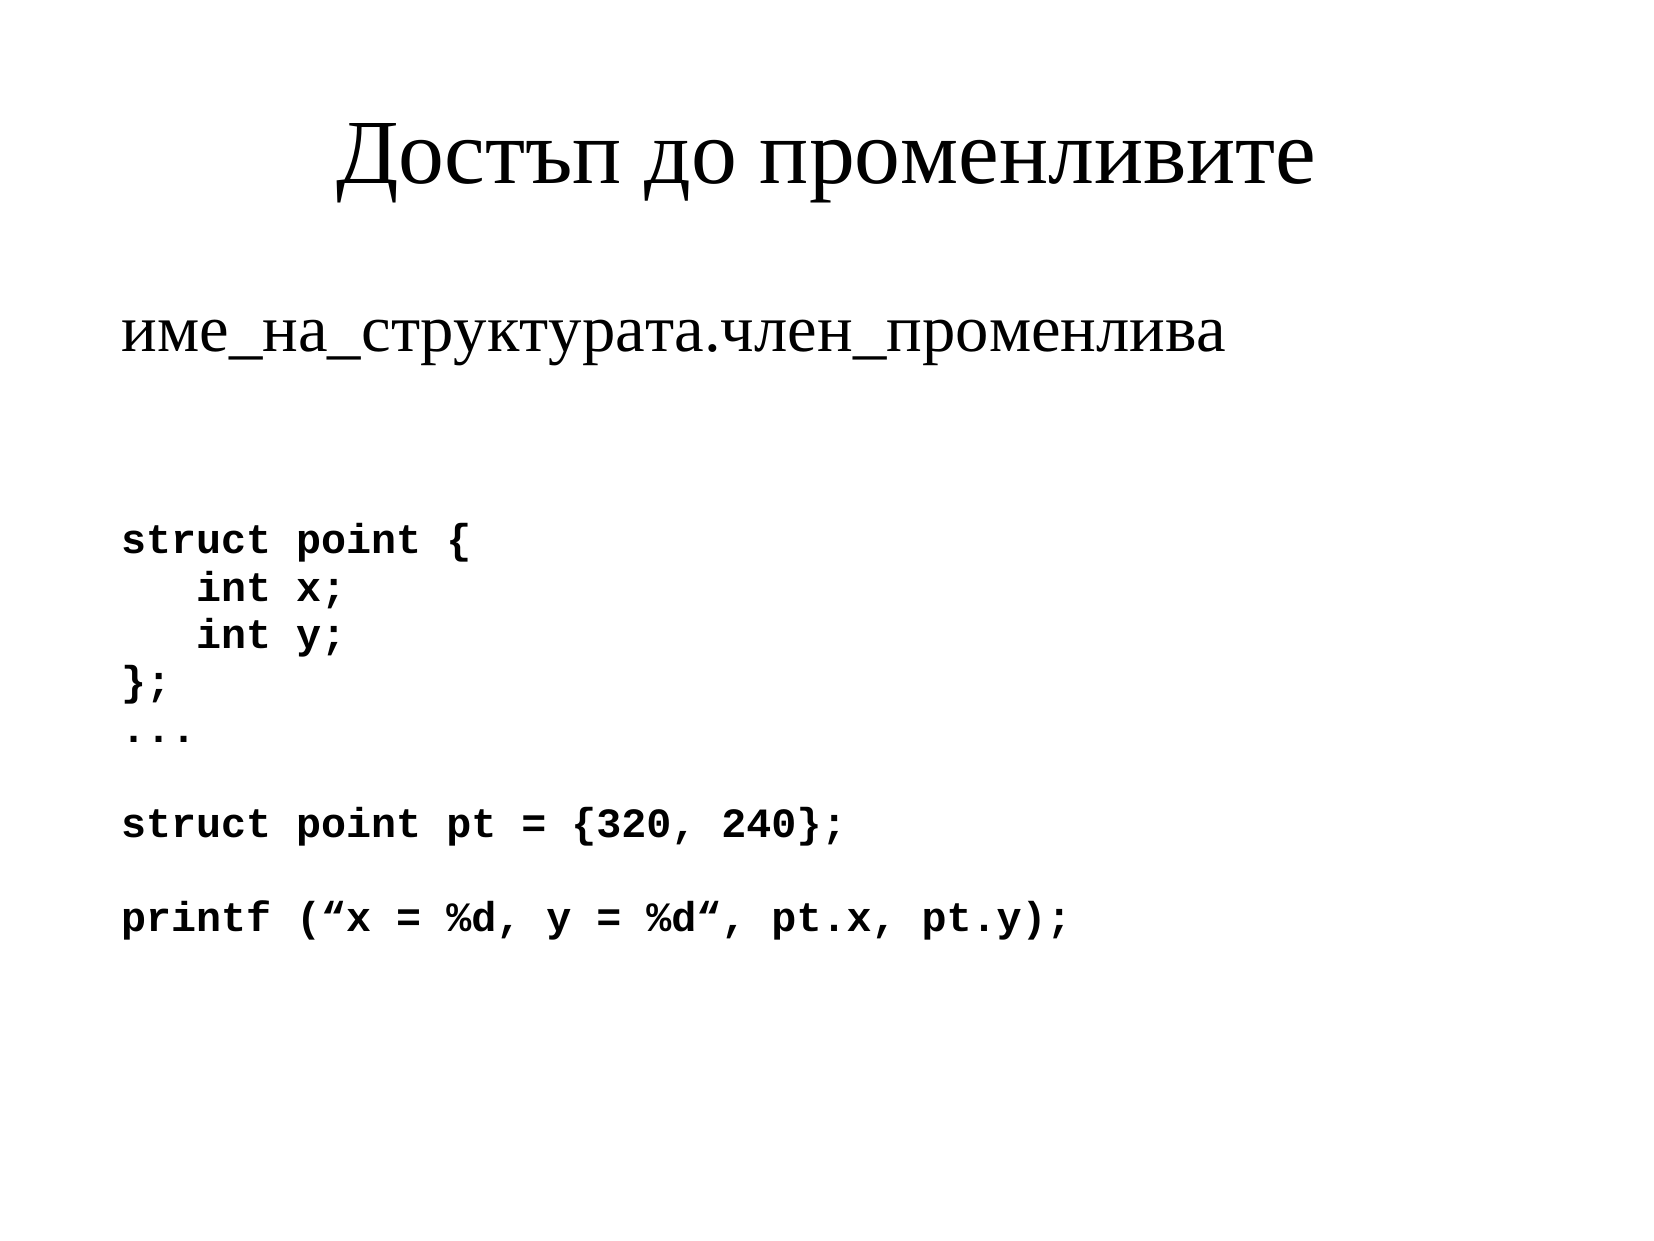

# Достъп до променливите
име_на_структурата.член_променлива
struct point {
	int x;
	int y;
};
...
struct point pt = {320, 240};
printf (“x = %d, y = %d“, pt.x, pt.y);